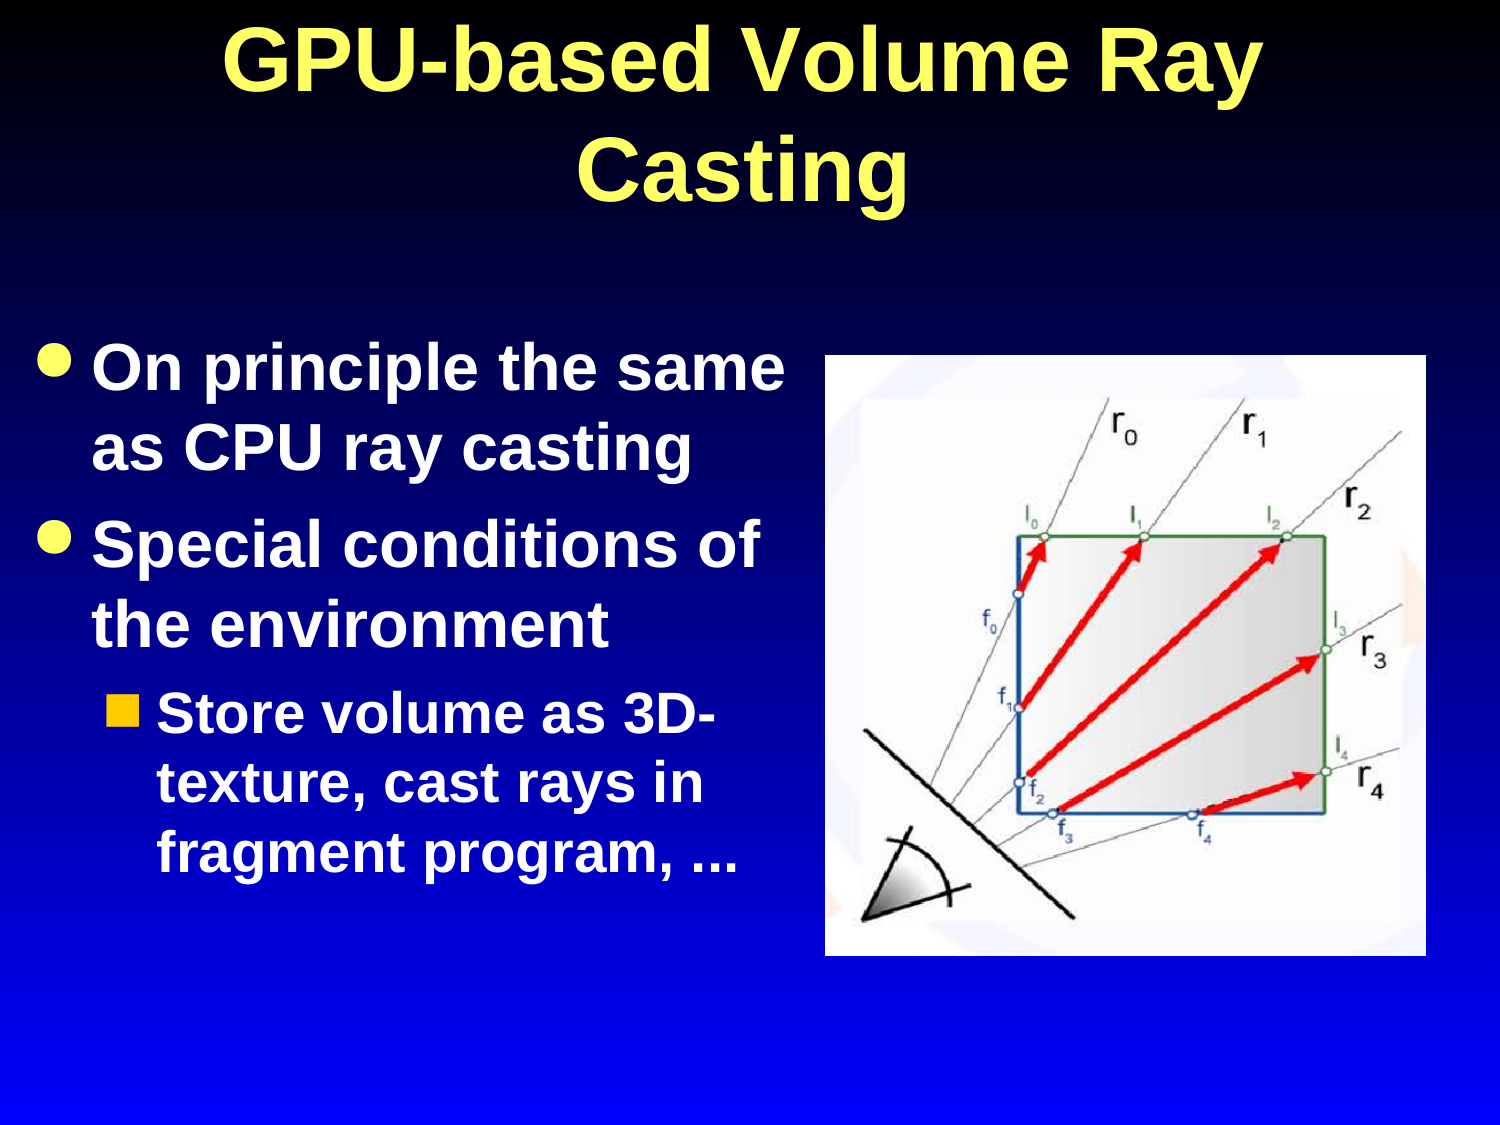

# GPU-based Volume Ray Casting
On principle the same as CPU ray casting
Special conditions of the environment
Store volume as 3D-texture, cast rays in fragment program, ...